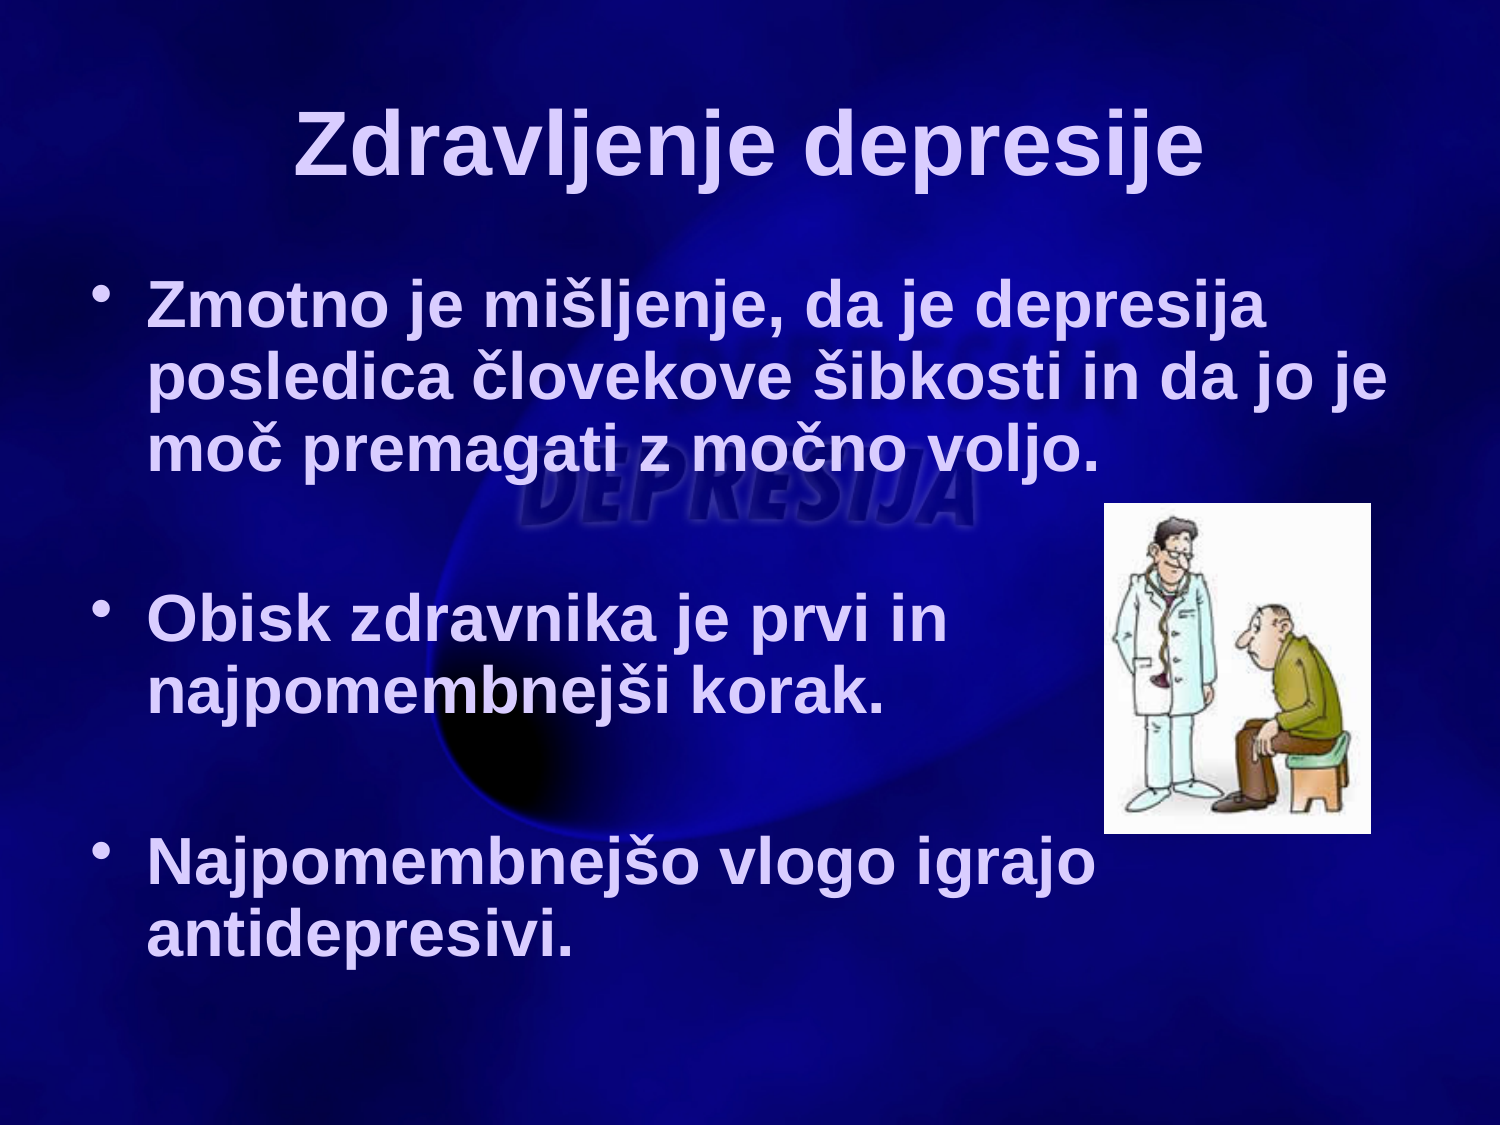

# Zdravljenje depresije
Zmotno je mišljenje, da je depresija posledica človekove šibkosti in da jo je moč premagati z močno voljo.
Obisk zdravnika je prvi in najpomembnejši korak.
Najpomembnejšo vlogo igrajo antidepresivi.